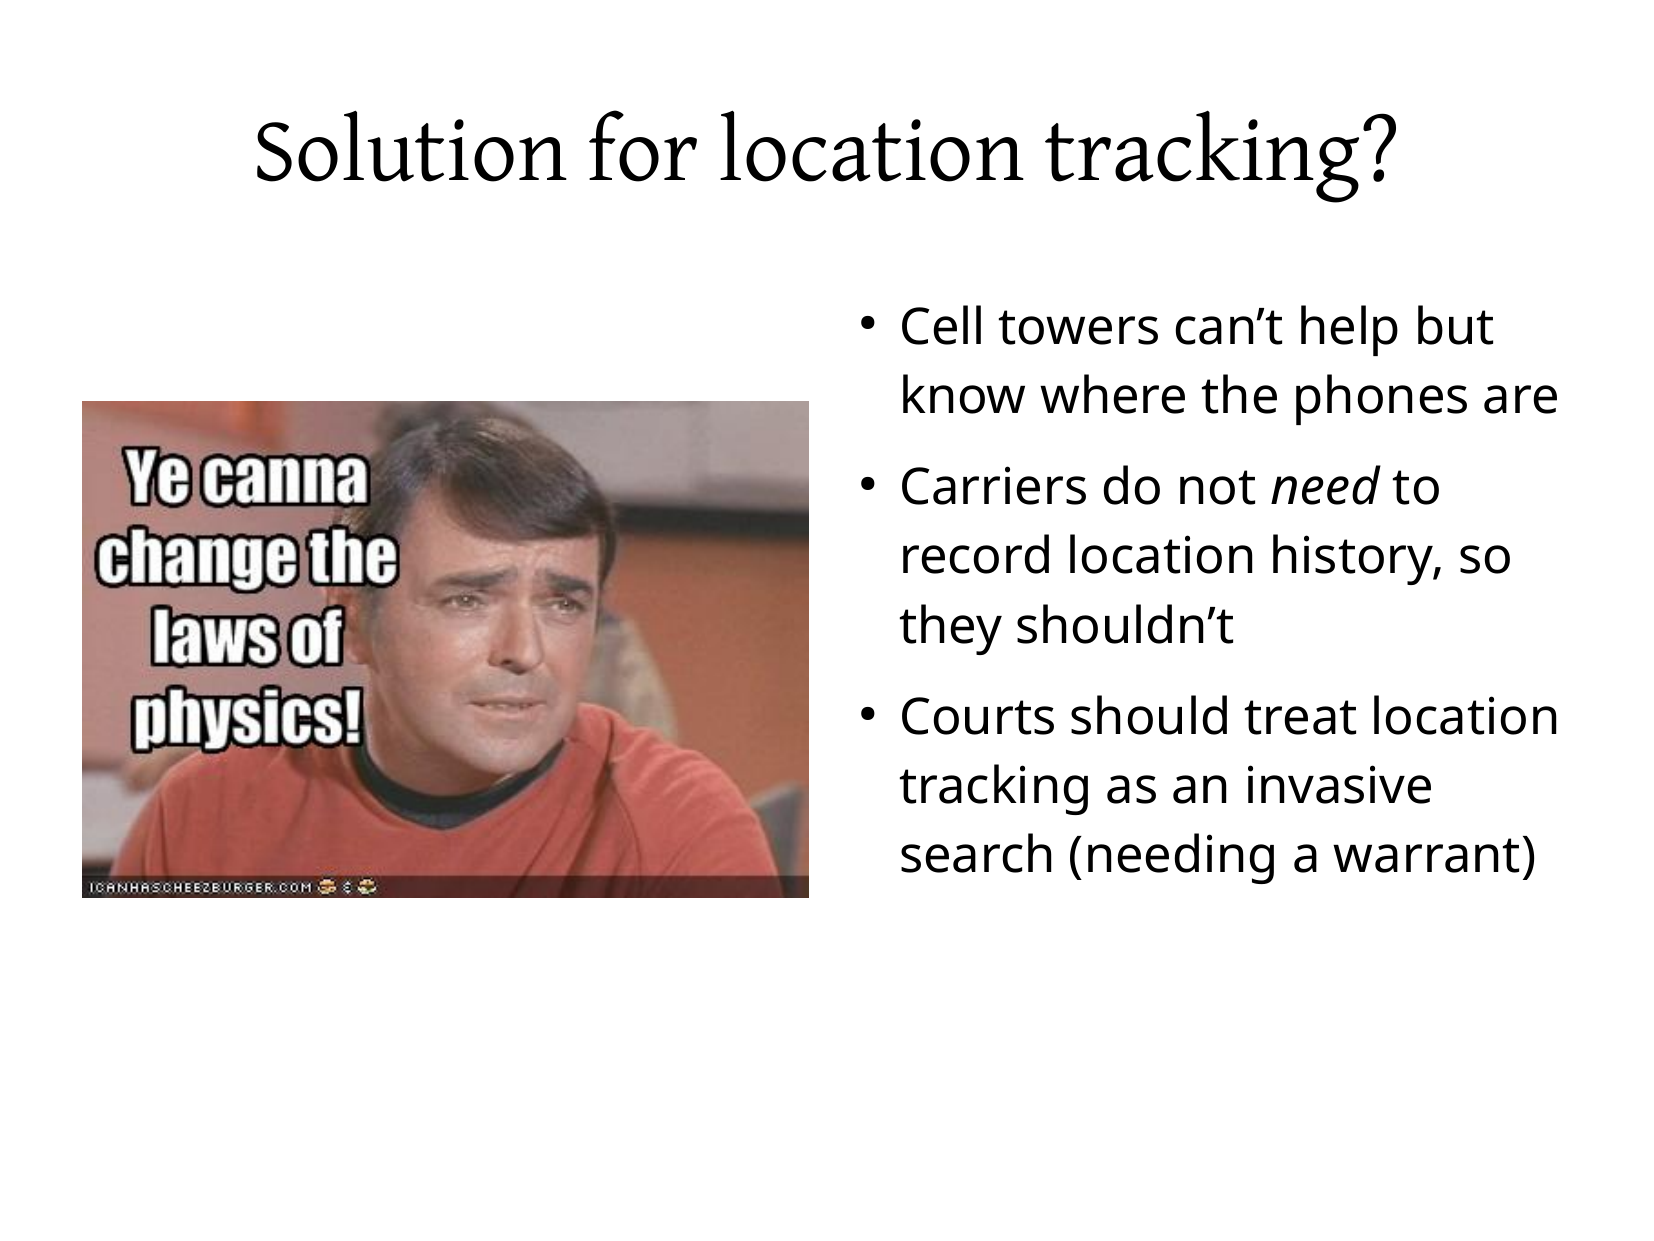

# Solution for location tracking?
Cell towers can’t help but know where the phones are
Carriers do not need to record location history, so they shouldn’t
Courts should treat location tracking as an invasive search (needing a warrant)